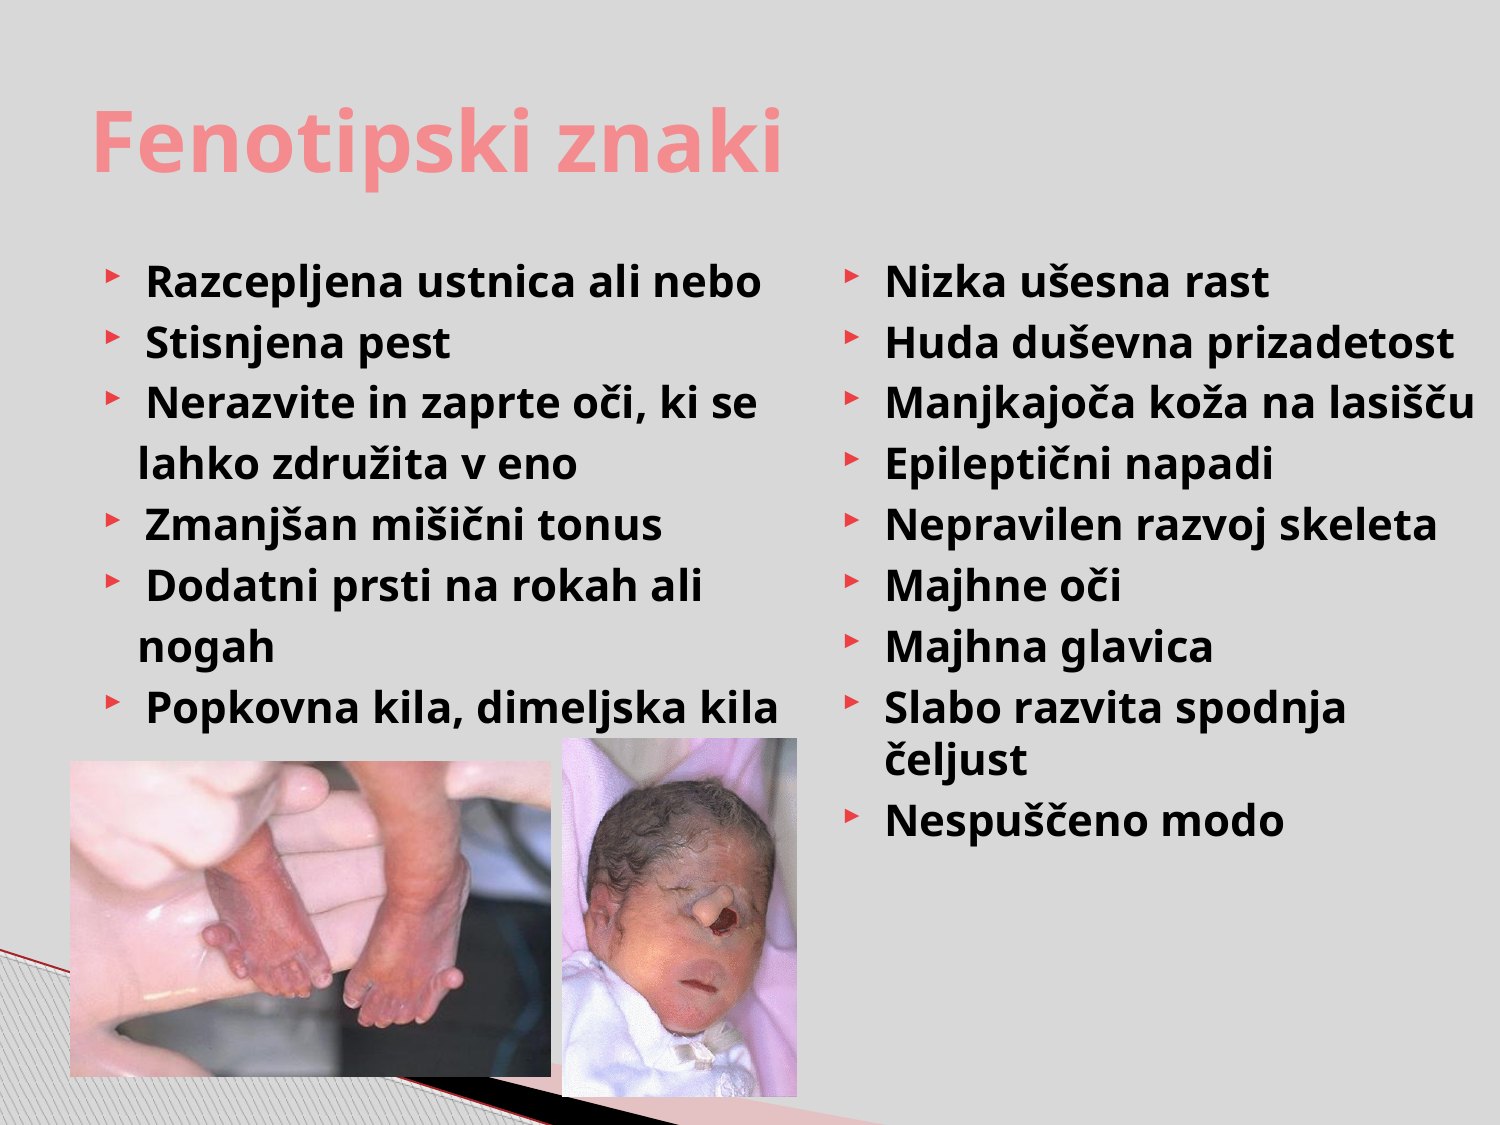

Fenotipski znaki
# Razcepljena ustnica ali nebo
Stisnjena pest
Nerazvite in zaprte oči, ki se
 lahko združita v eno
Zmanjšan mišični tonus
Dodatni prsti na rokah ali
 nogah
Popkovna kila, dimeljska kila
Nizka ušesna rast
Huda duševna prizadetost
Manjkajoča koža na lasišču
Epileptični napadi
Nepravilen razvoj skeleta
Majhne oči
Majhna glavica
Slabo razvita spodnja čeljust
Nespuščeno modo